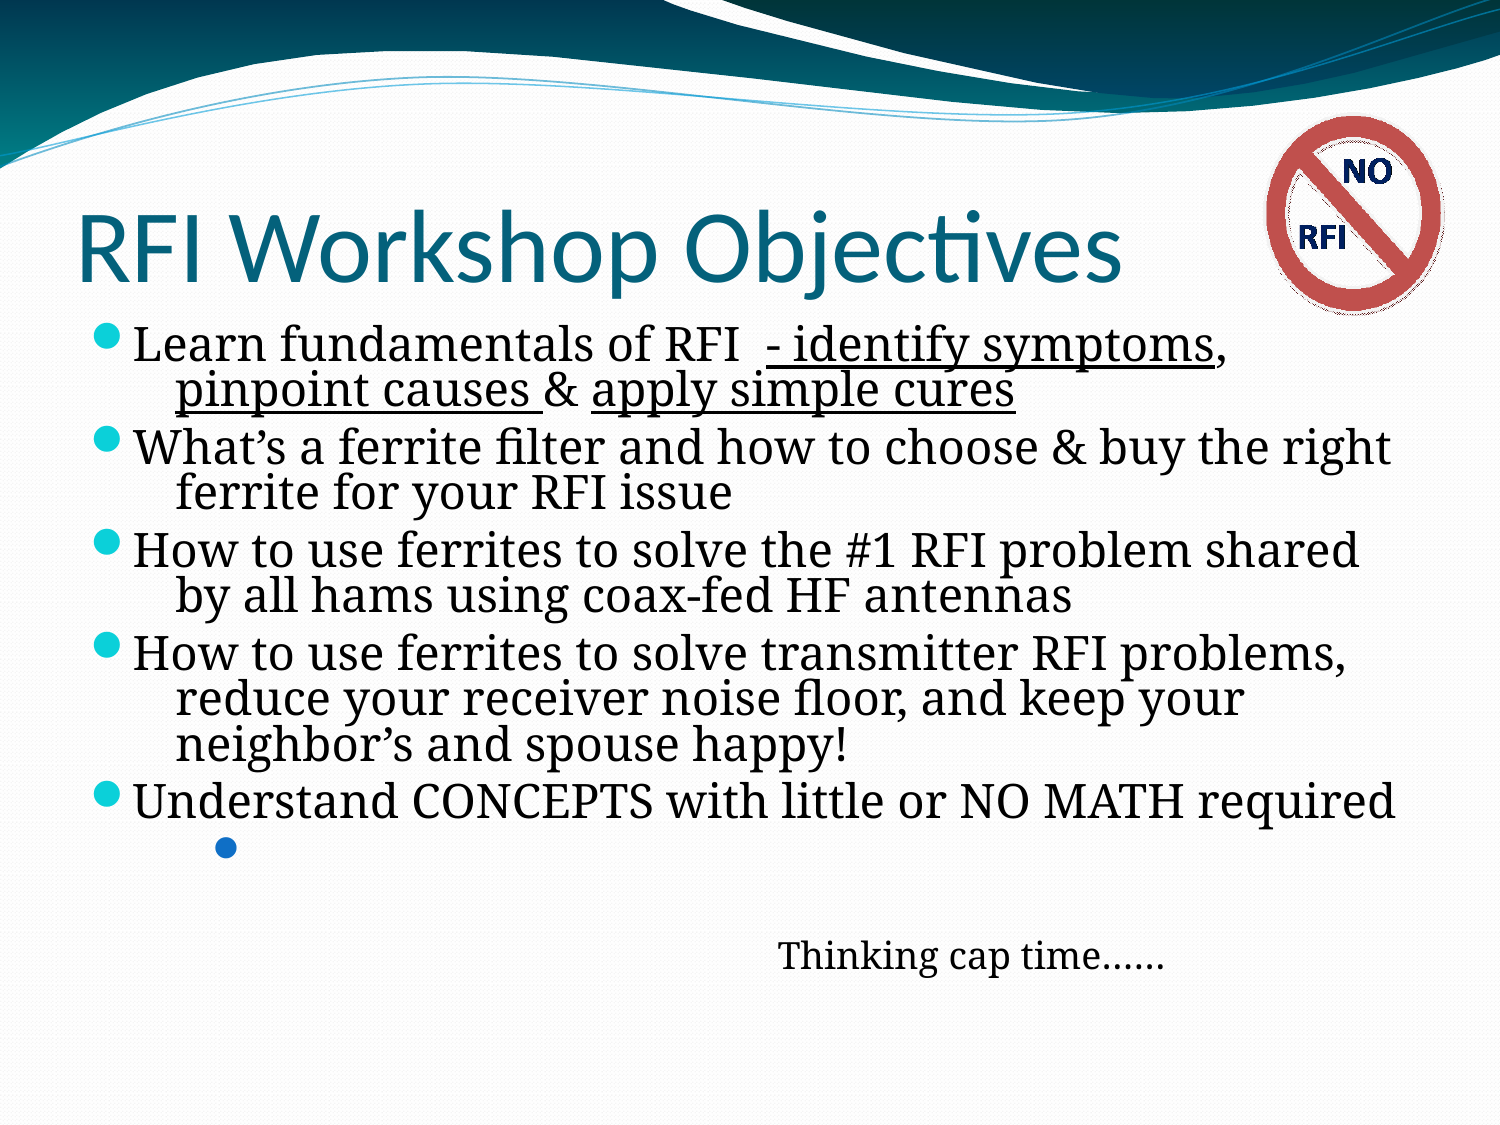

# RFI Workshop Objectives
Learn fundamentals of RFI - identify symptoms, pinpoint causes & apply simple cures
What’s a ferrite filter and how to choose & buy the right ferrite for your RFI issue
How to use ferrites to solve the #1 RFI problem shared by all hams using coax-fed HF antennas
How to use ferrites to solve transmitter RFI problems, reduce your receiver noise floor, and keep your neighbor’s and spouse happy!
Understand CONCEPTS with little or NO MATH required
Thinking cap time……